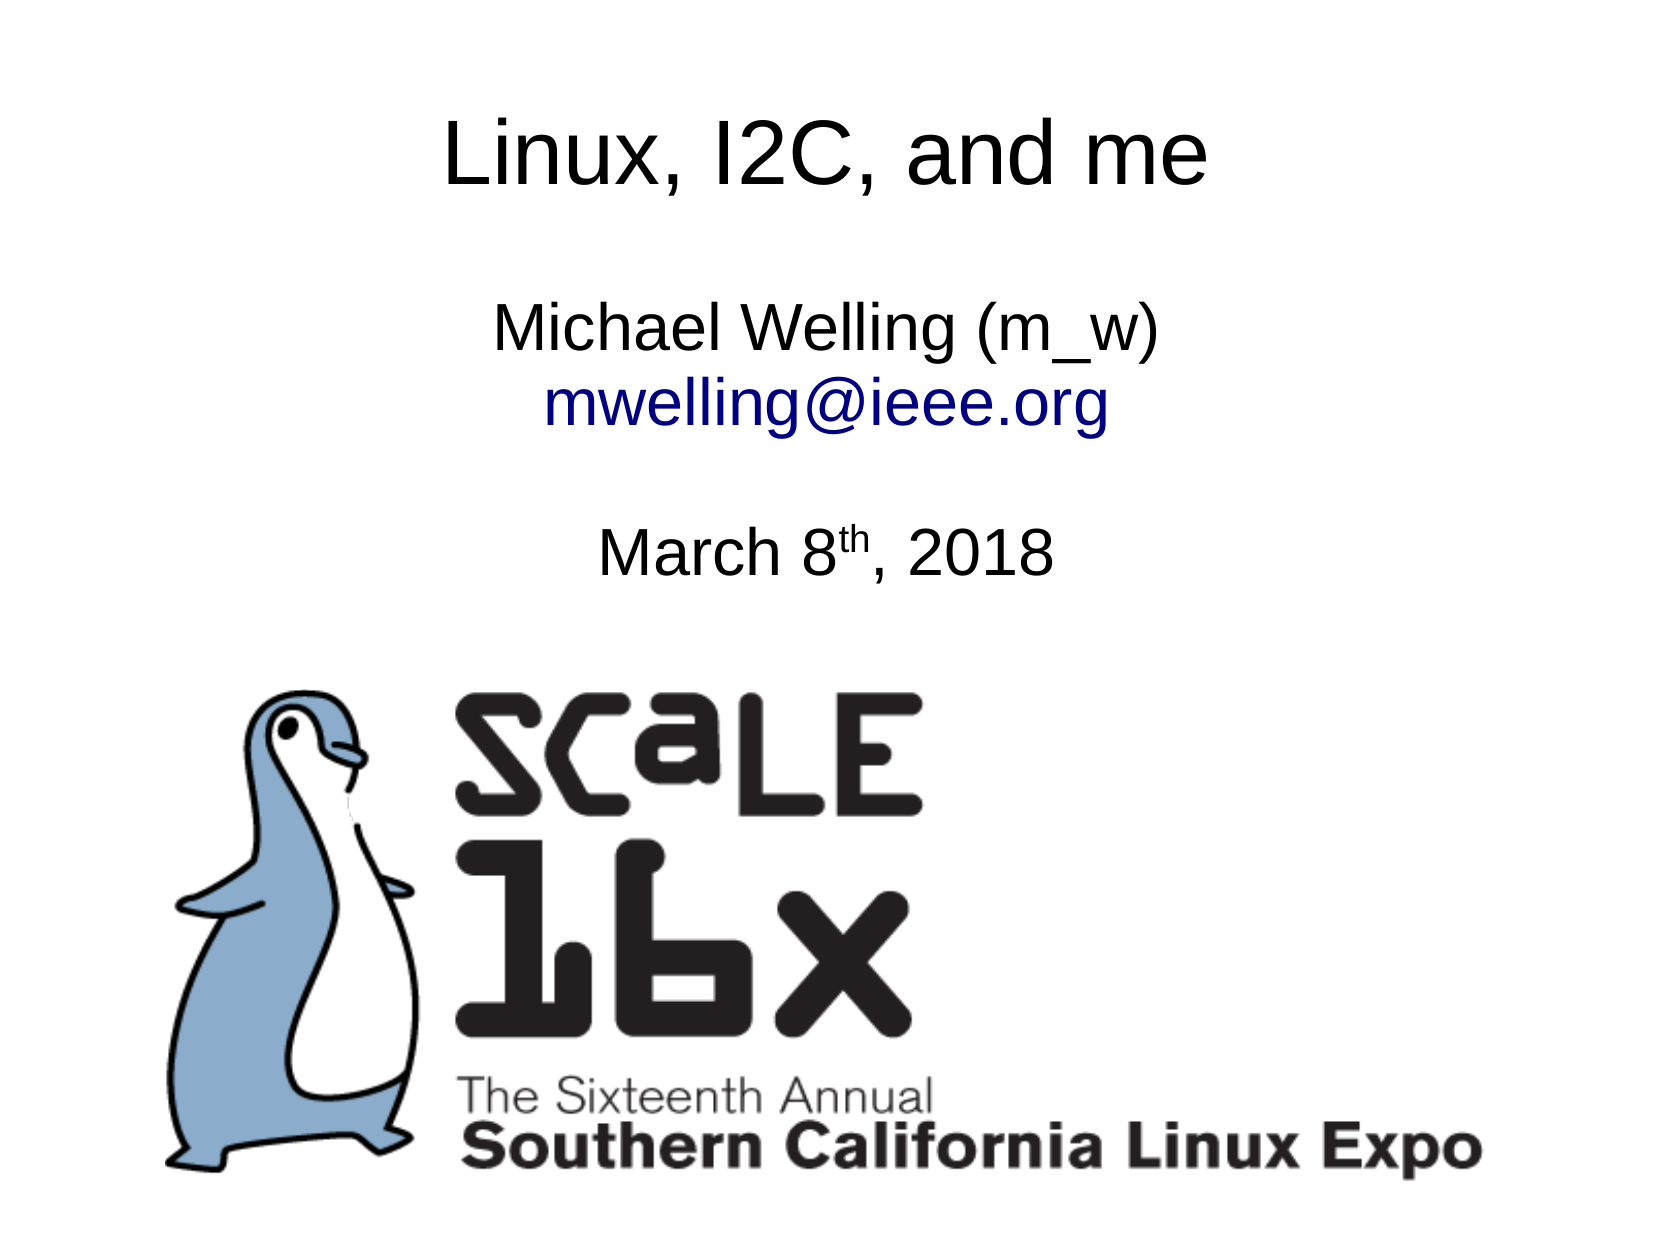

# Linux, I2C, and me
Michael Welling (m_w)
mwelling@ieee.org
March 8th, 2018